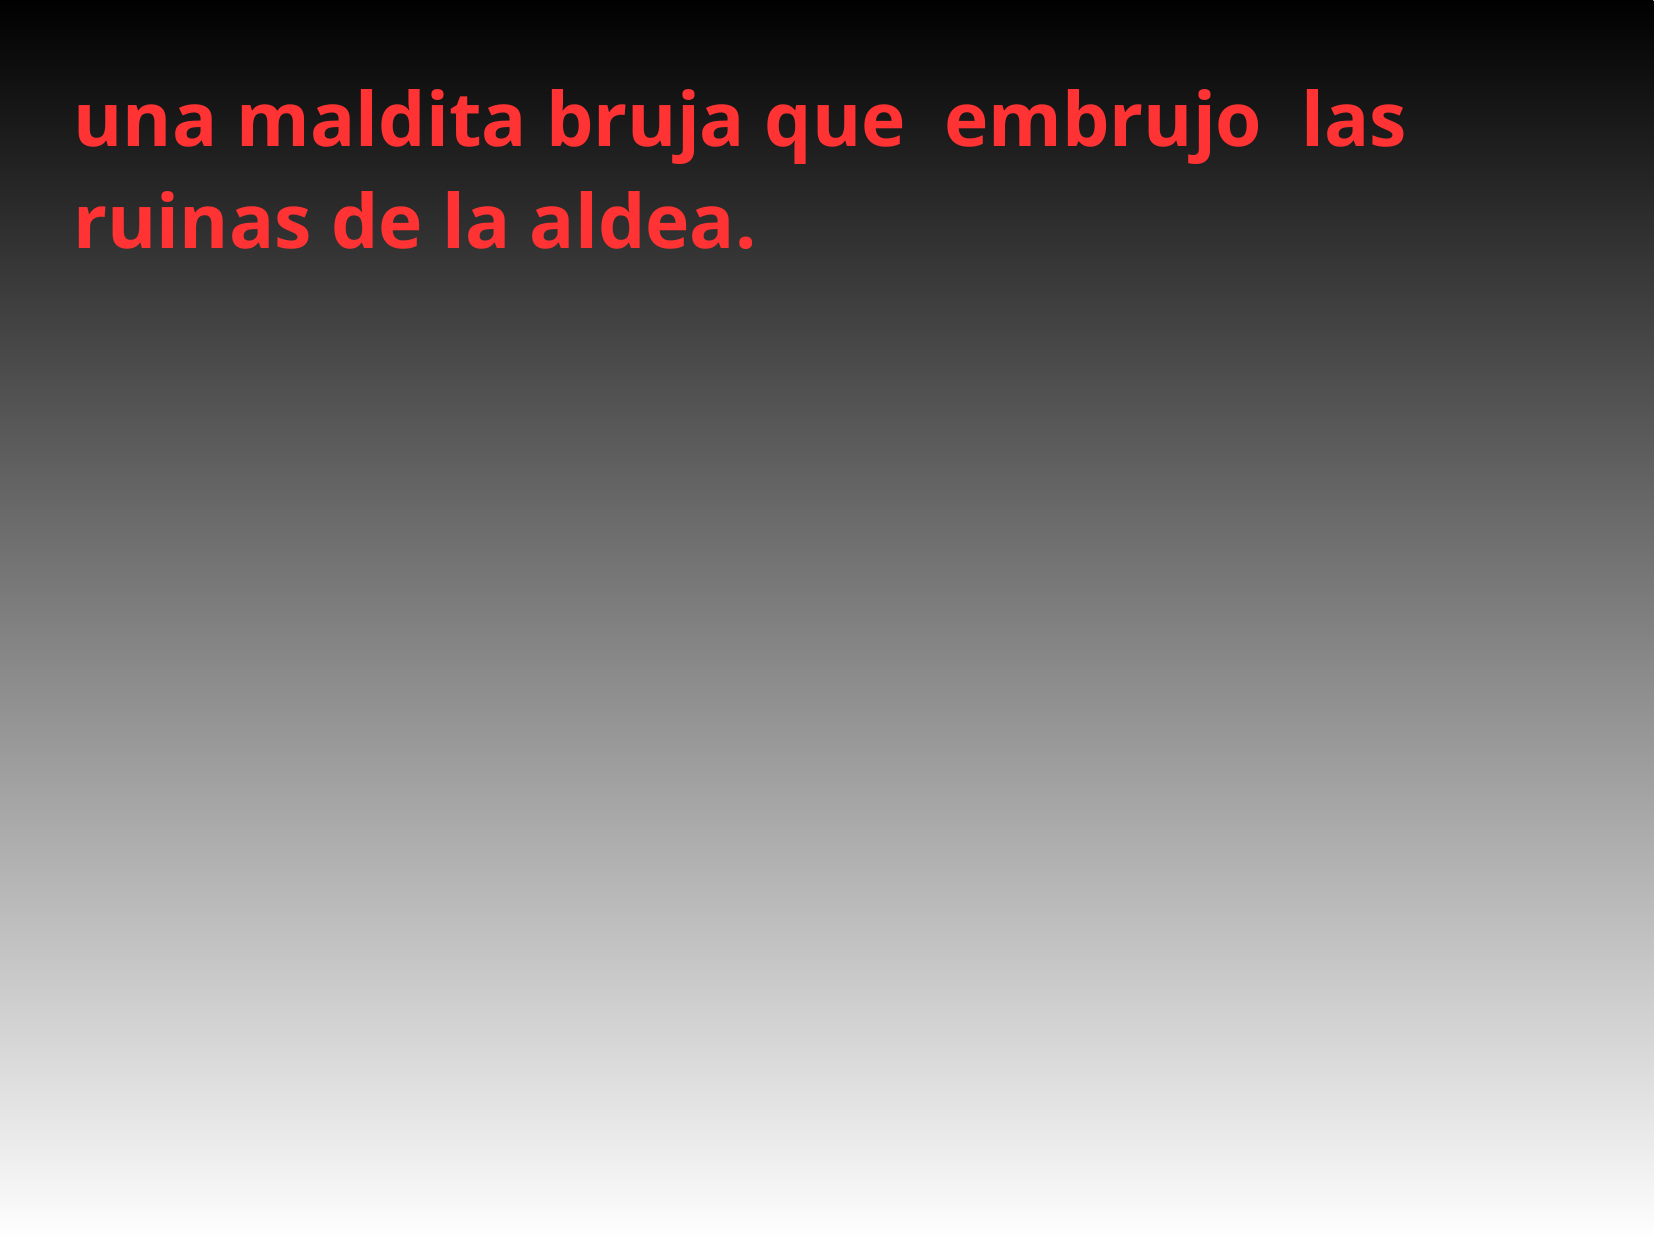

una maldita bruja que embrujo las ruinas de la aldea.